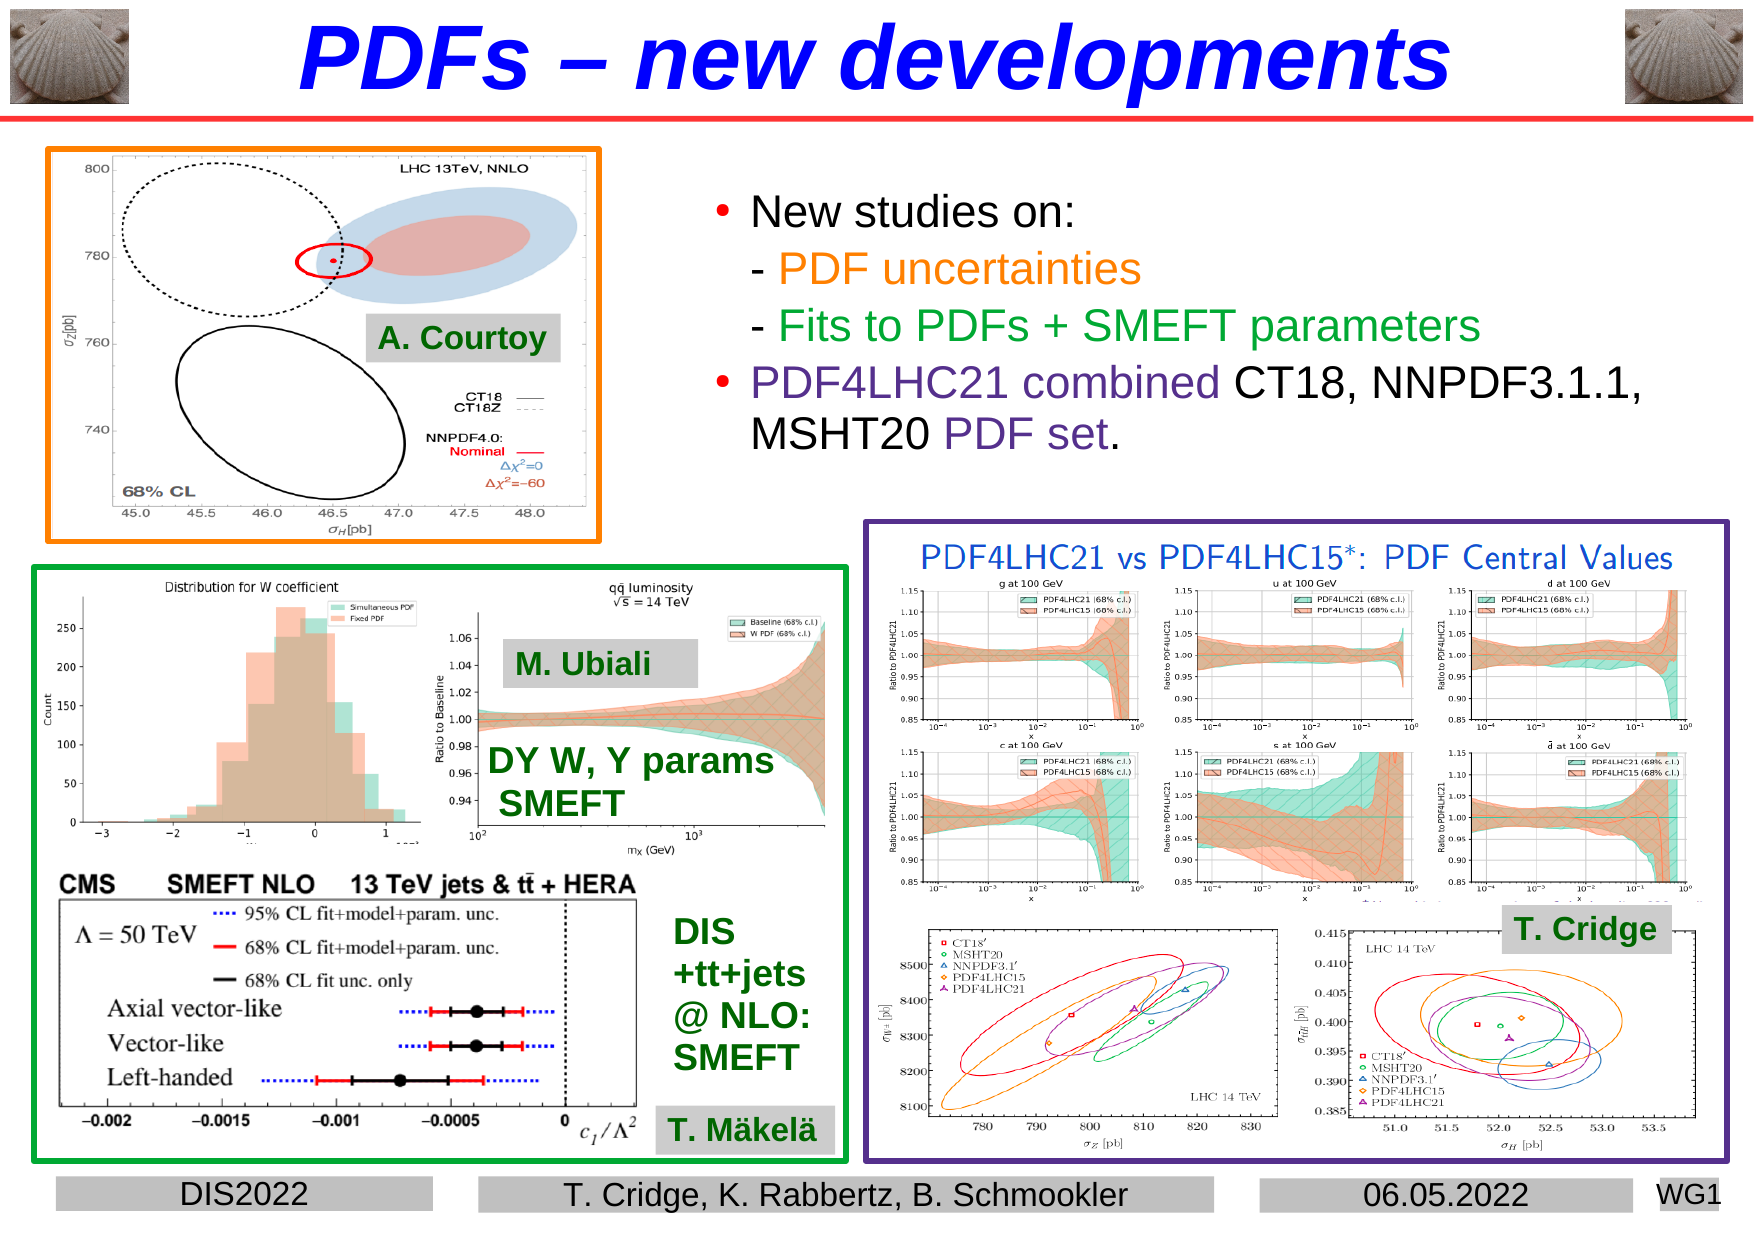

# PDFs – new developments
New studies on:
- PDF uncertainties
- Fits to PDFs + SMEFT parameters
PDF4LHC21 combined CT18, NNPDF3.1.1, MSHT20 PDF set.
A. Courtoy
M. Ubiali
DY W, Y params
 SMEFT
DIS
+tt+jets
@ NLO:
SMEFT
T. Cridge
T. Mäkelä